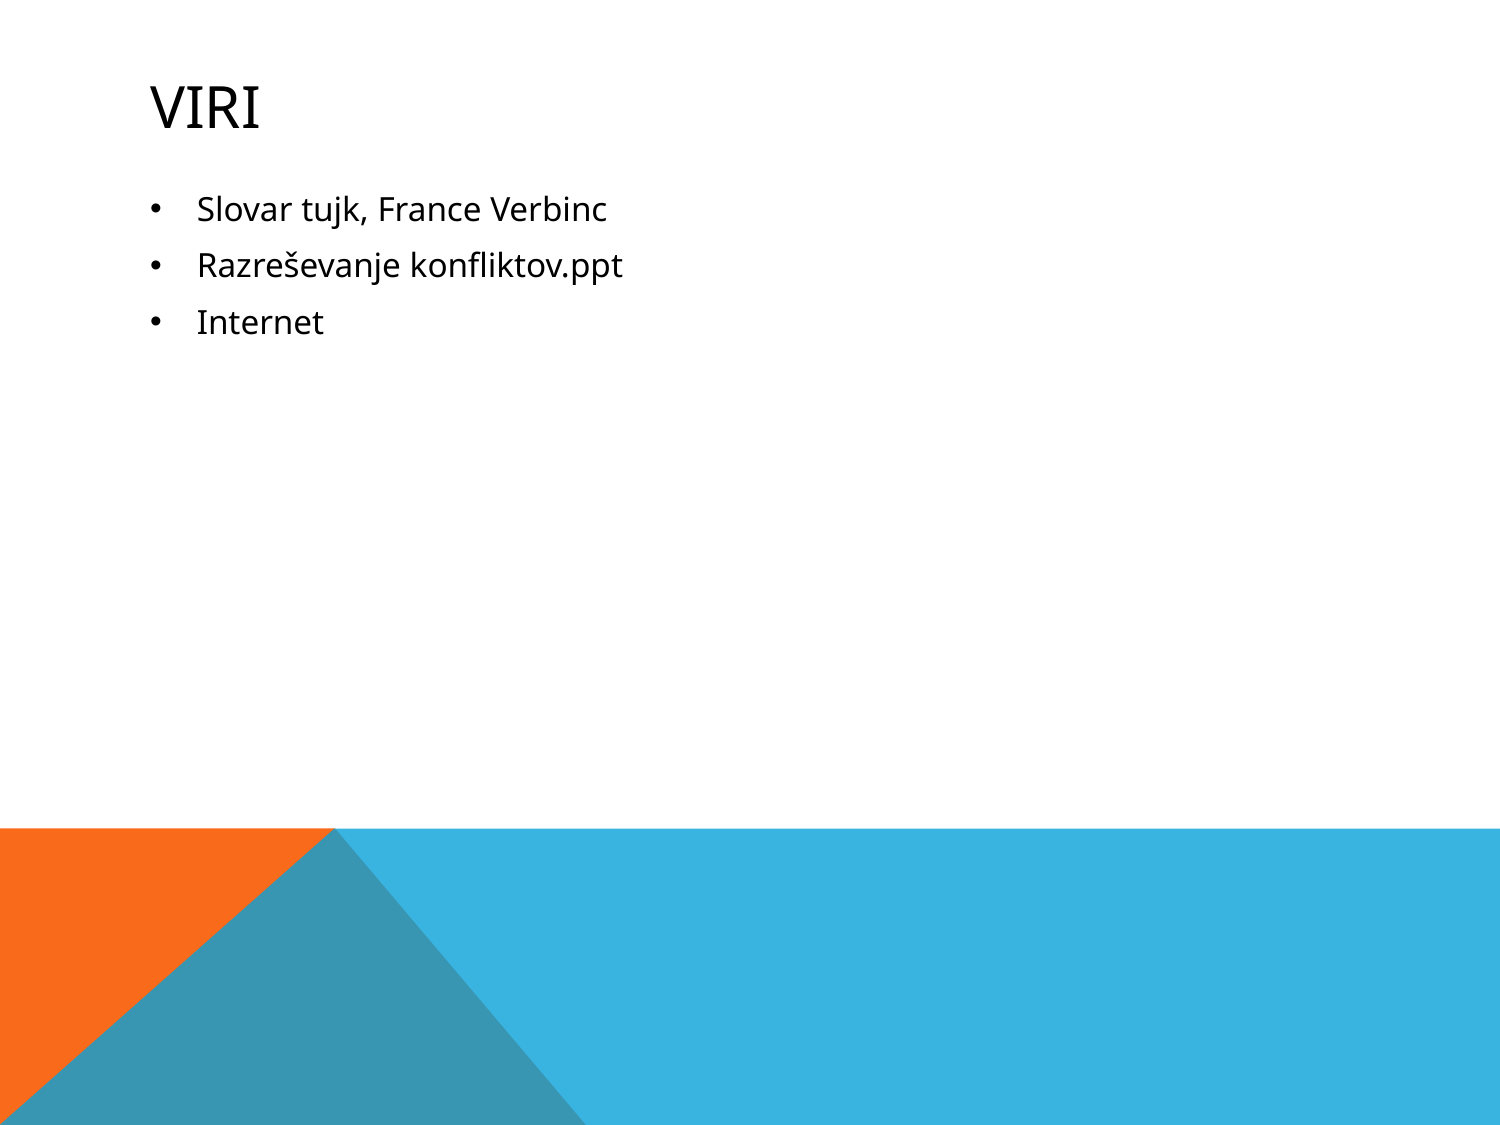

# viri
Slovar tujk, France Verbinc
Razreševanje konfliktov.ppt
Internet